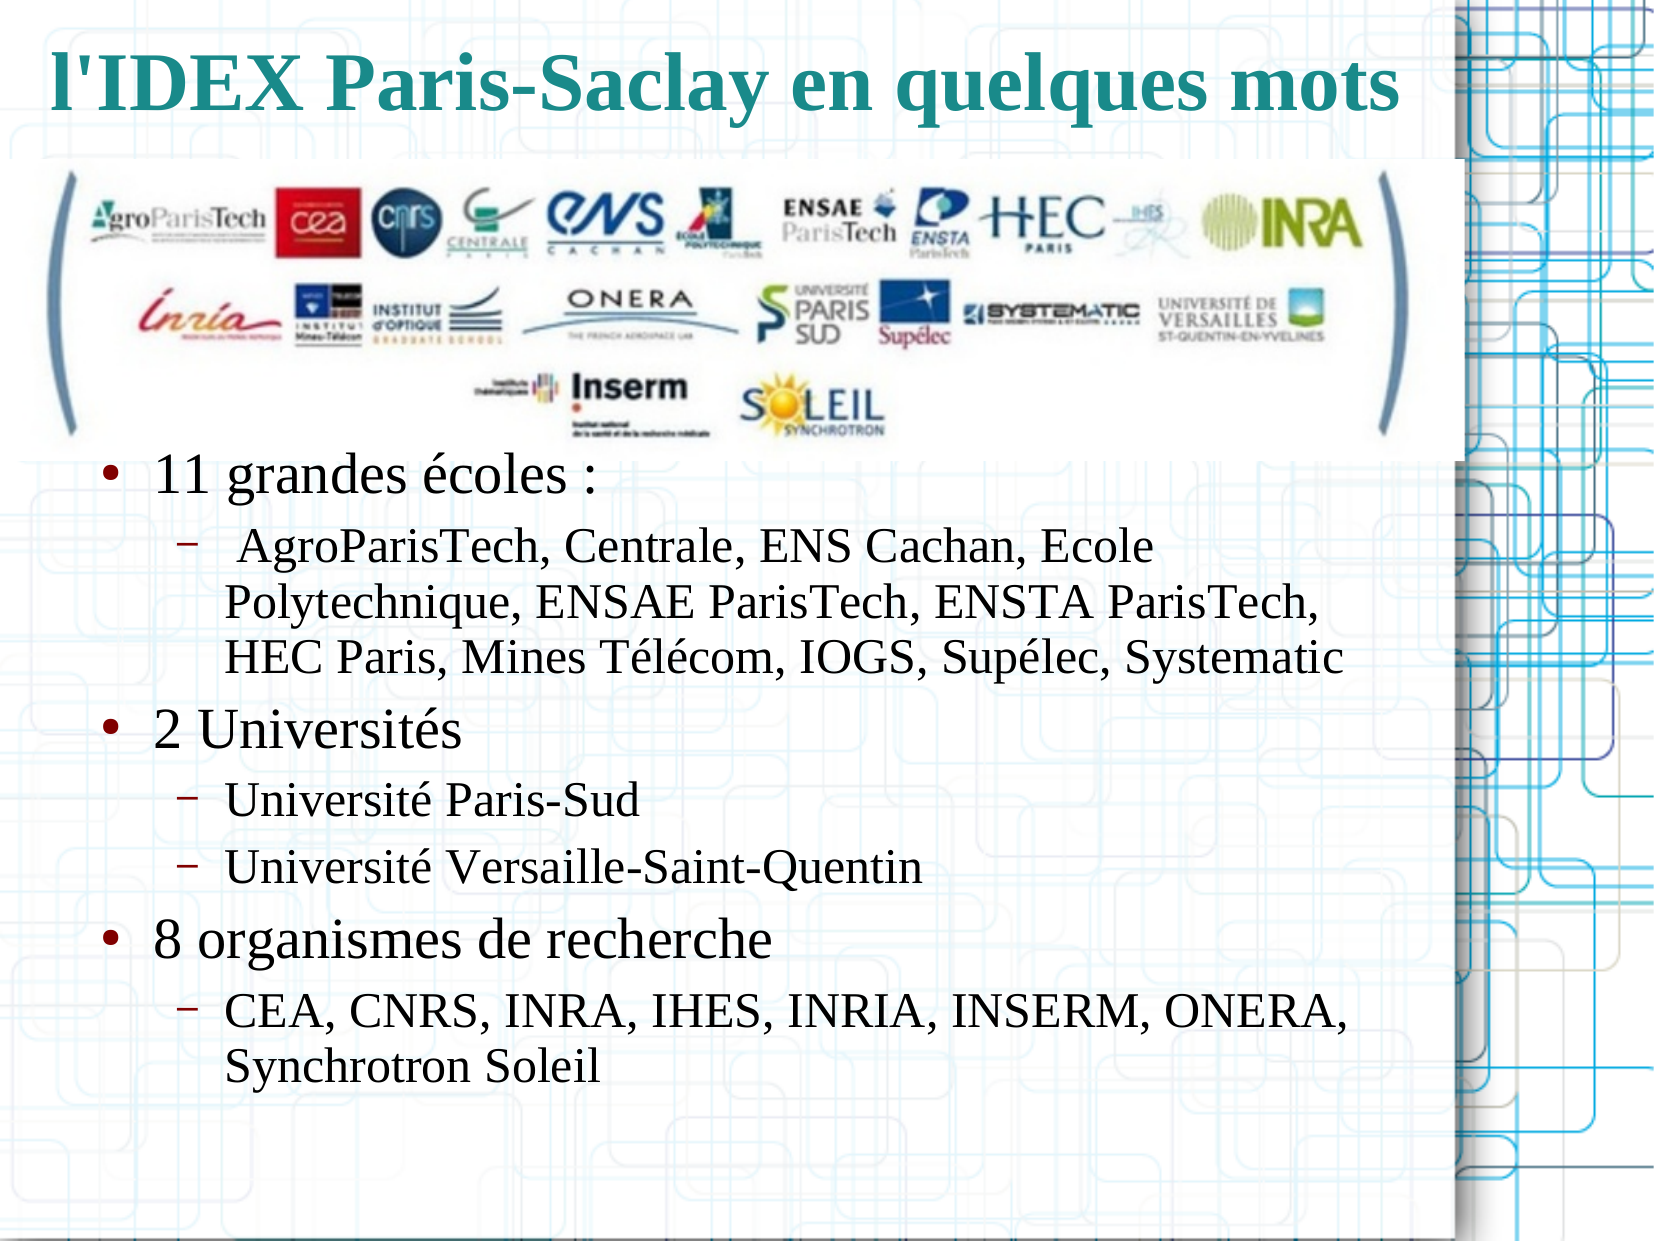

# l'IDEX Paris-Saclay en quelques mots
11 grandes écoles :
 AgroParisTech, Centrale, ENS Cachan, Ecole Polytechnique, ENSAE ParisTech, ENSTA ParisTech, HEC Paris, Mines Télécom, IOGS, Supélec, Systematic
2 Universités
Université Paris-Sud
Université Versaille-Saint-Quentin
8 organismes de recherche
CEA, CNRS, INRA, IHES, INRIA, INSERM, ONERA, Synchrotron Soleil